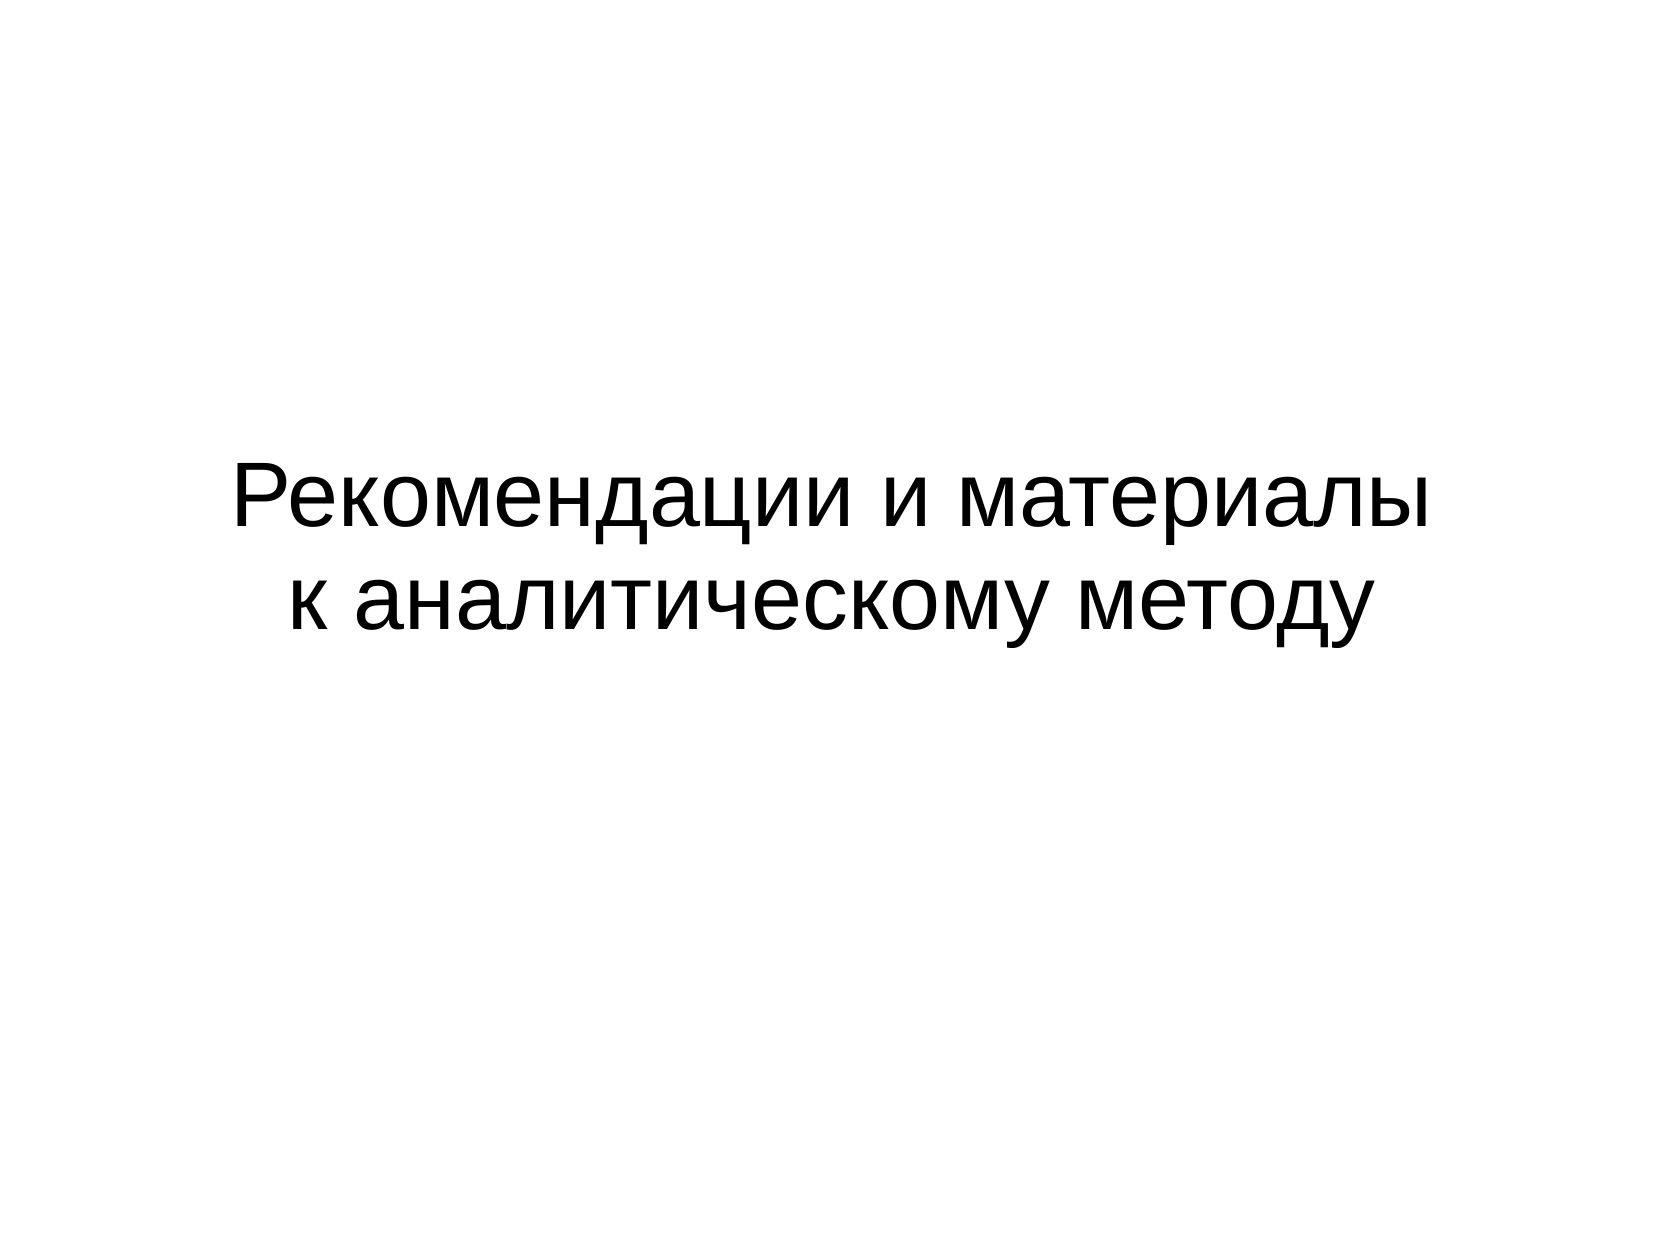

# Рекомендации и материалы к аналитическому методу